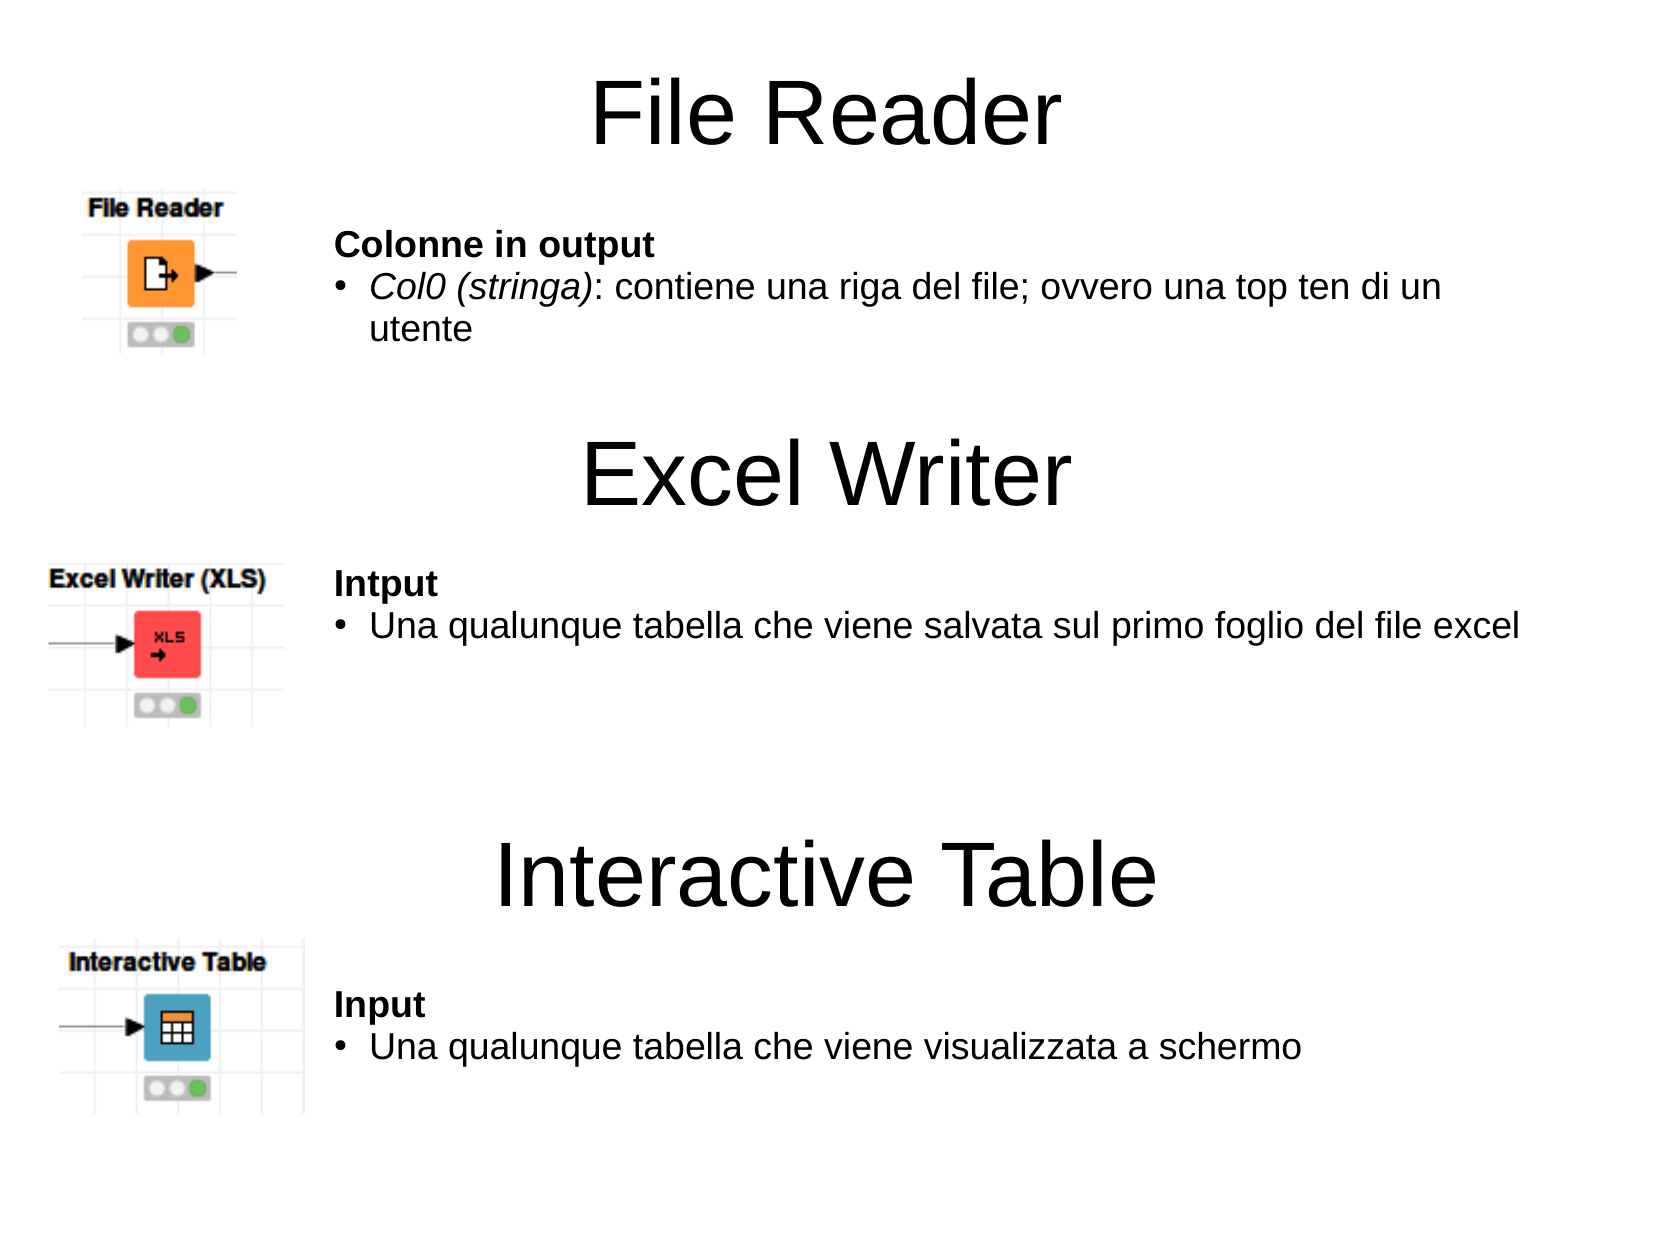

# File Reader
Colonne in output
Col0 (stringa): contiene una riga del file; ovvero una top ten di un utente
Excel Writer
Intput
Una qualunque tabella che viene salvata sul primo foglio del file excel
Interactive Table
Input
Una qualunque tabella che viene visualizzata a schermo